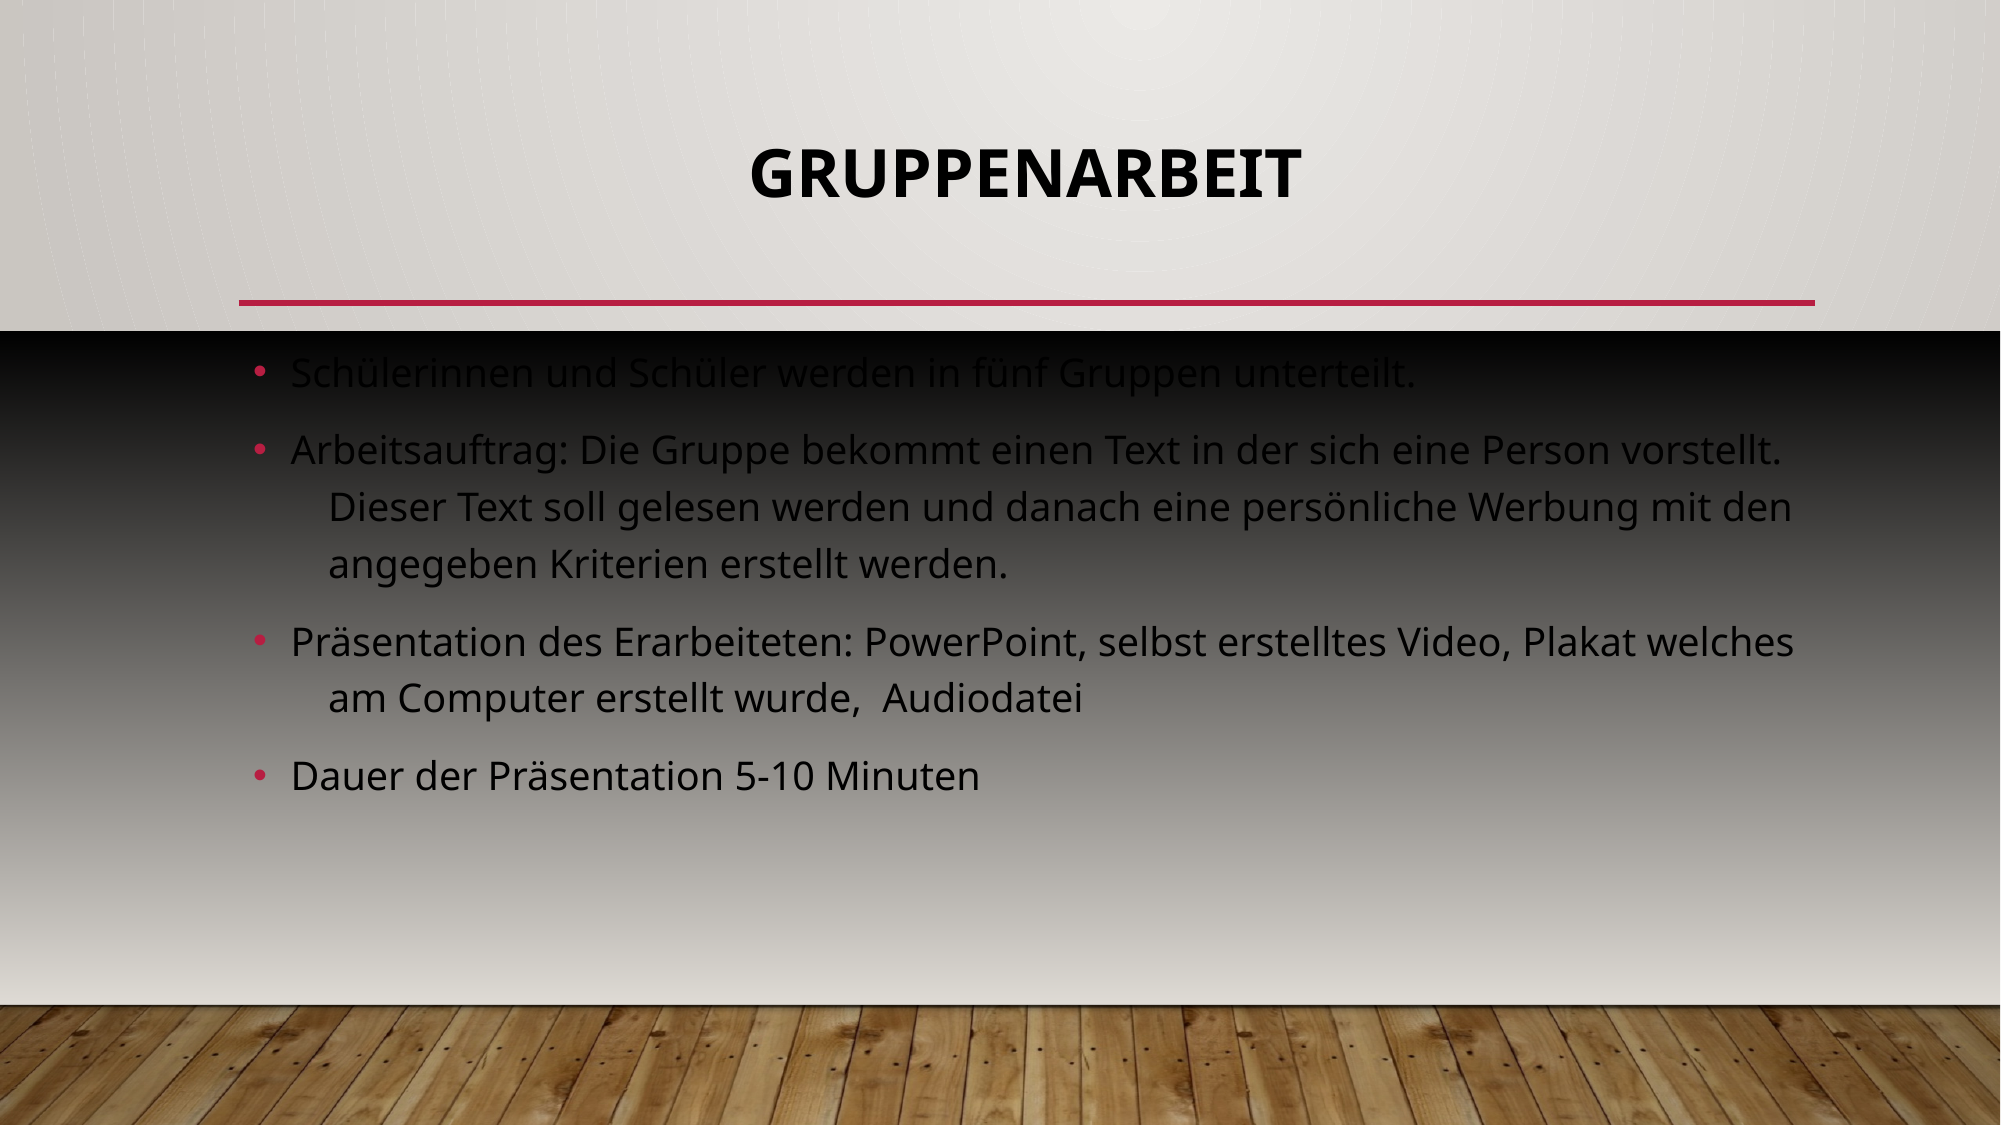

# Gruppenarbeit
Schülerinnen und Schüler werden in fünf Gruppen unterteilt.
Arbeitsauftrag: Die Gruppe bekommt einen Text in der sich eine Person vorstellt. Dieser Text soll gelesen werden und danach eine persönliche Werbung mit den angegeben Kriterien erstellt werden.
Präsentation des Erarbeiteten: PowerPoint, selbst erstelltes Video, Plakat welches am Computer erstellt wurde, Audiodatei
Dauer der Präsentation 5-10 Minuten